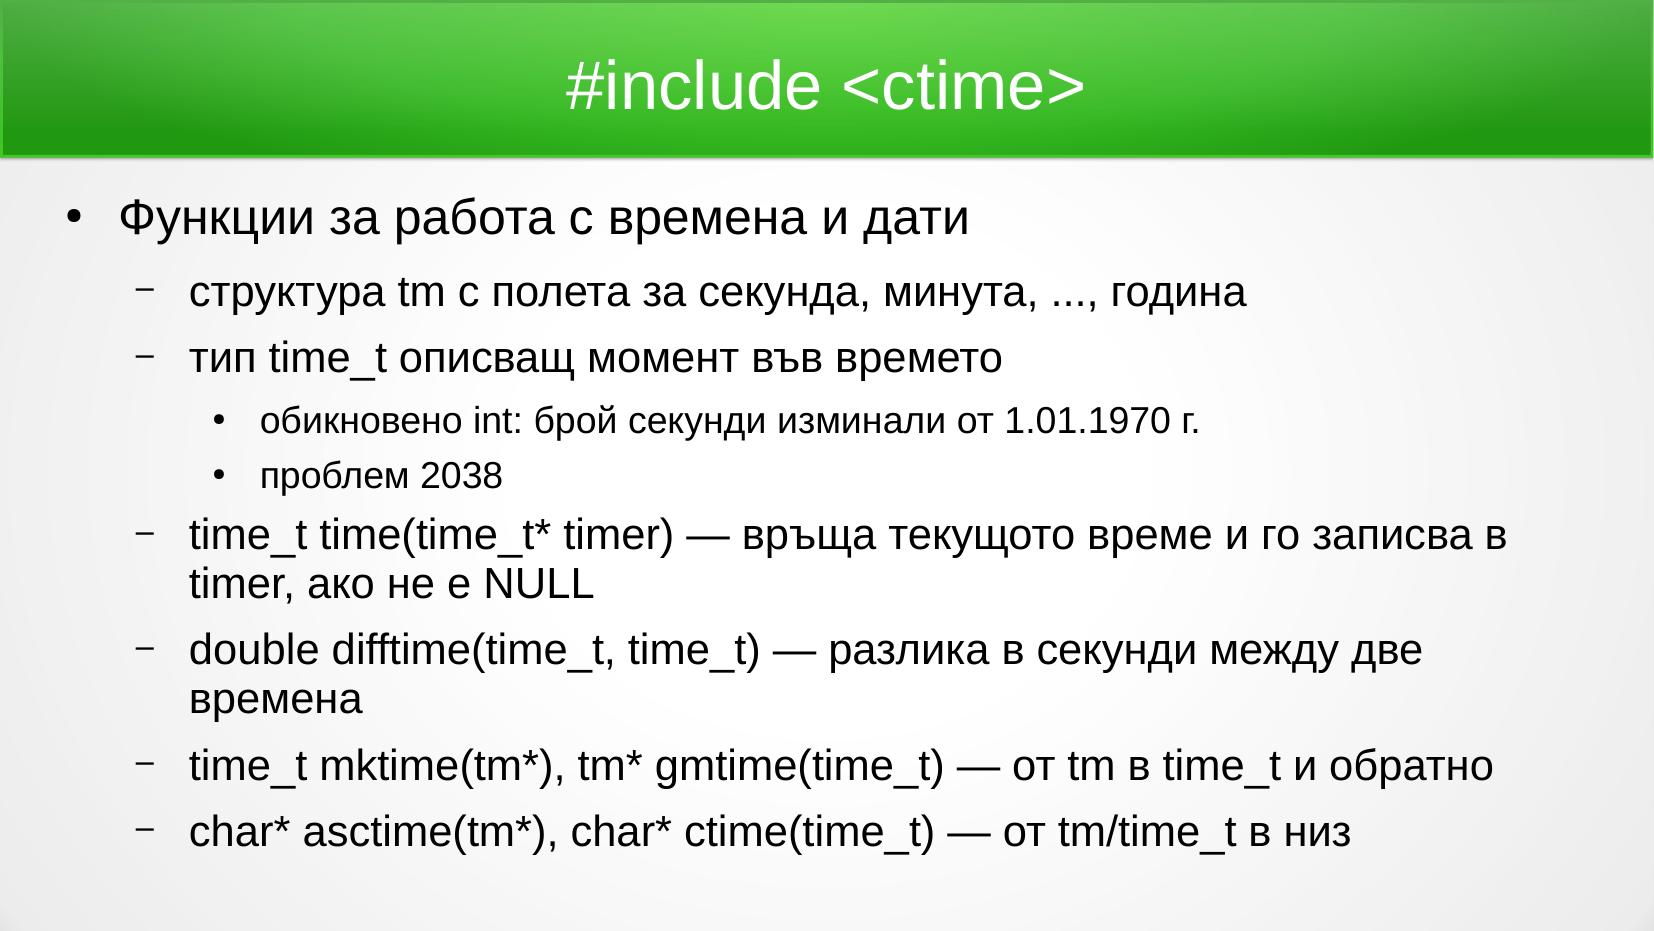

# #include <ctime>
Функции за работа с времена и дати
структура tm с полета за секунда, минута, ..., година
тип time_t описващ момент във времето
обикновено int: брой секунди изминали от 1.01.1970 г.
проблем 2038
time_t time(time_t* timer) — връща текущото време и го записва в timer, ако не е NULL
double difftime(time_t, time_t) — разлика в секунди между две времена
time_t mktime(tm*), tm* gmtime(time_t) — от tm в time_t и обратно
char* asctime(tm*), char* ctime(time_t) — от tm/time_t в низ